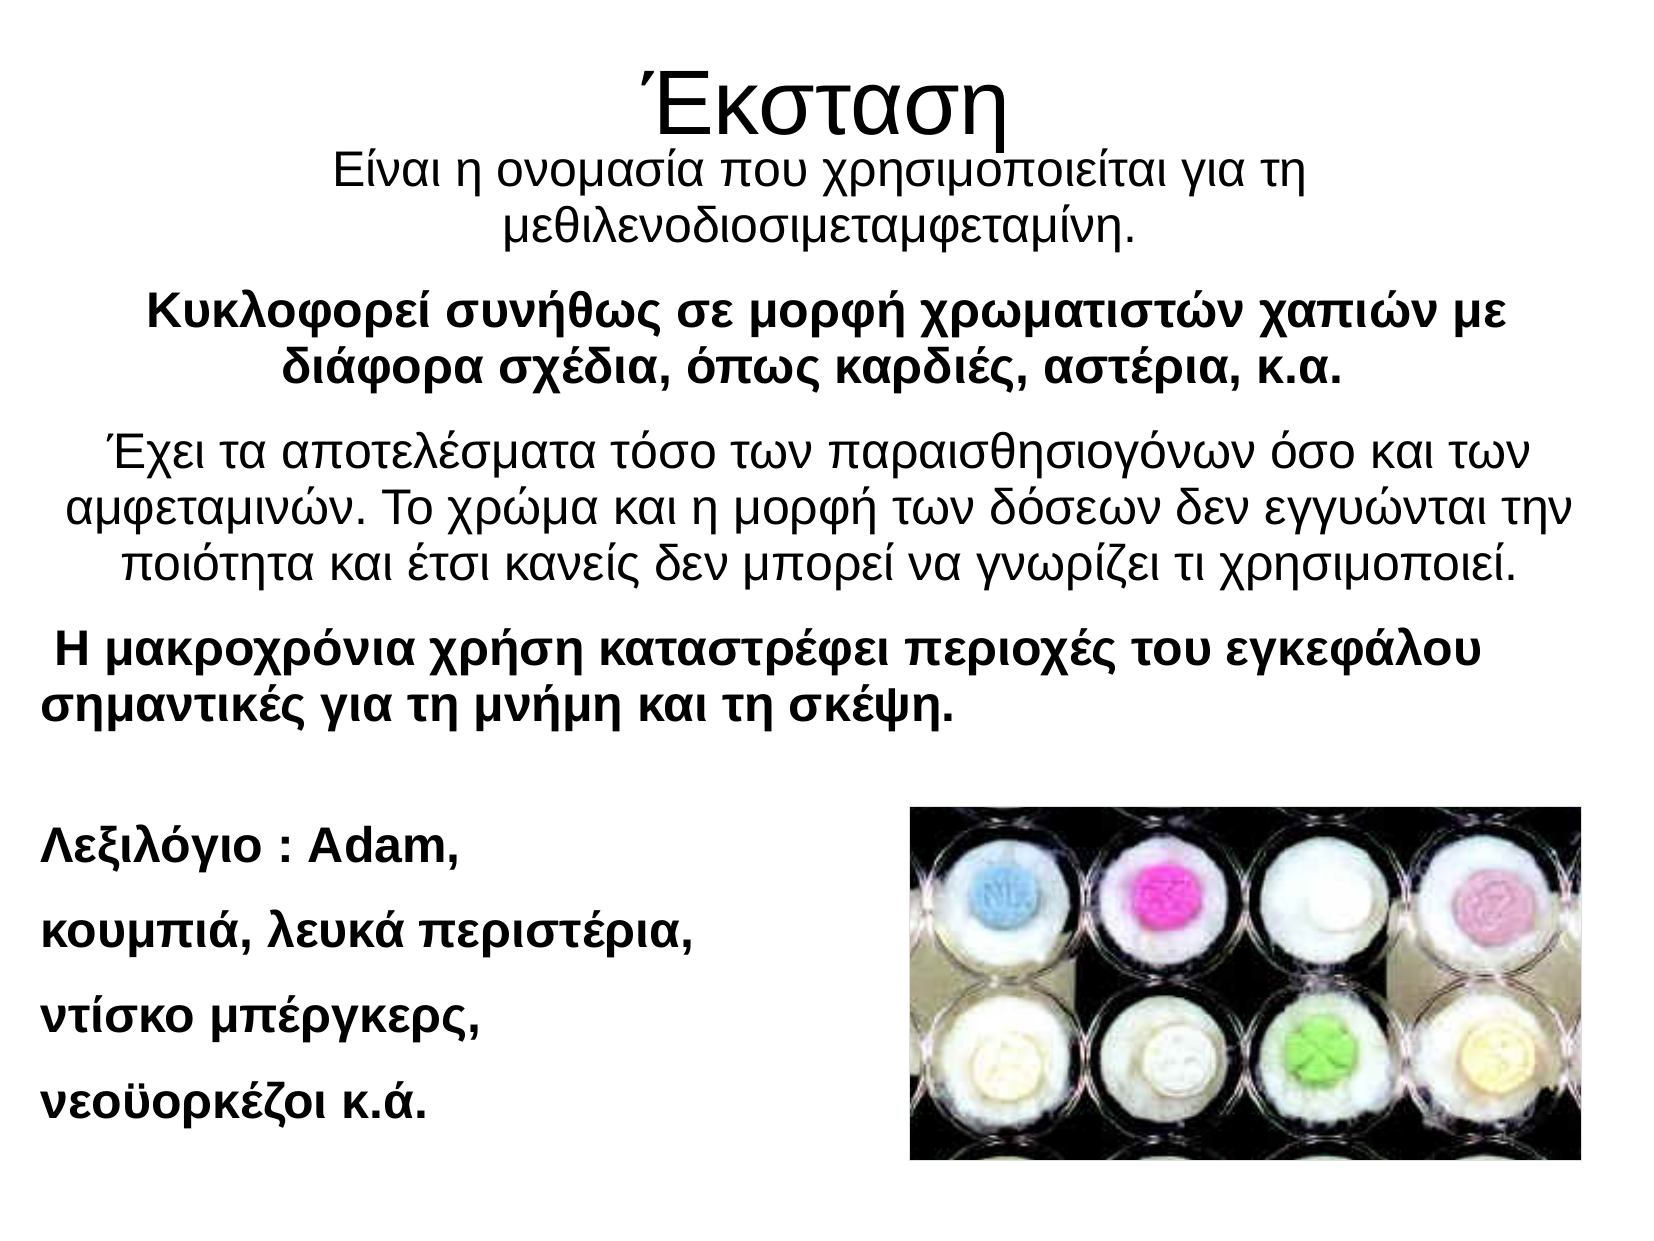

# Έκσταση
Είναι η ονομασία που χρησιμοποιείται για τη μεθιλενοδιοσιμεταμφεταμίνη.
 Κυκλοφορεί συνήθως σε μορφή χρωματιστών χαπιών με διάφορα σχέδια, όπως καρδιές, αστέρια, κ.α.
Έχει τα αποτελέσματα τόσο των παραισθησιογόνων όσο και των αμφεταμινών. Το χρώμα και η μορφή των δόσεων δεν εγγυώνται την ποιότητα και έτσι κανείς δεν μπορεί να γνωρίζει τι χρησιμοποιεί.
 Η μακροχρόνια χρήση καταστρέφει περιοχές του εγκεφάλου σημαντικές για τη μνήμη και τη σκέψη.
Λεξιλόγιο : Adam,
κουμπιά, λευκά περιστέρια,
ντίσκο μπέργκερς,
νεοϋορκέζοι κ.ά.